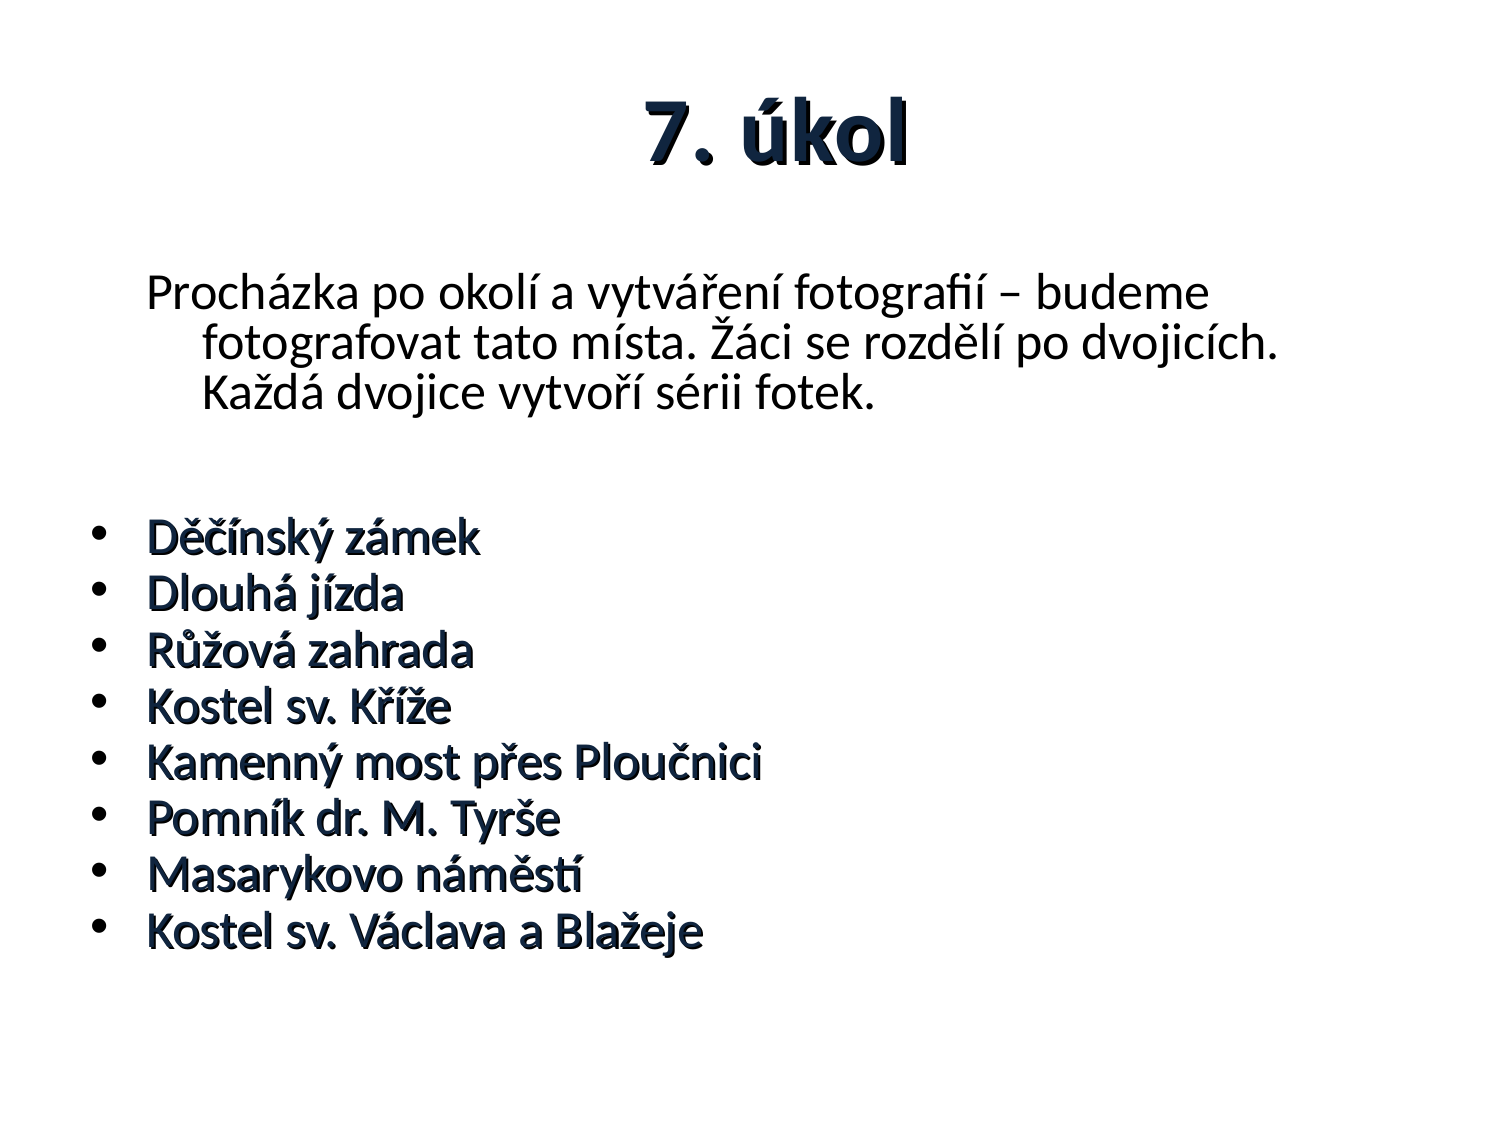

# 7. úkol
Procházka po okolí a vytváření fotografií – budeme fotografovat tato místa. Žáci se rozdělí po dvojicích. Každá dvojice vytvoří sérii fotek.
Děčínský zámek
Dlouhá jízda
Růžová zahrada
Kostel sv. Kříže
Kamenný most přes Ploučnici
Pomník dr. M. Tyrše
Masarykovo náměstí
Kostel sv. Václava a Blažeje